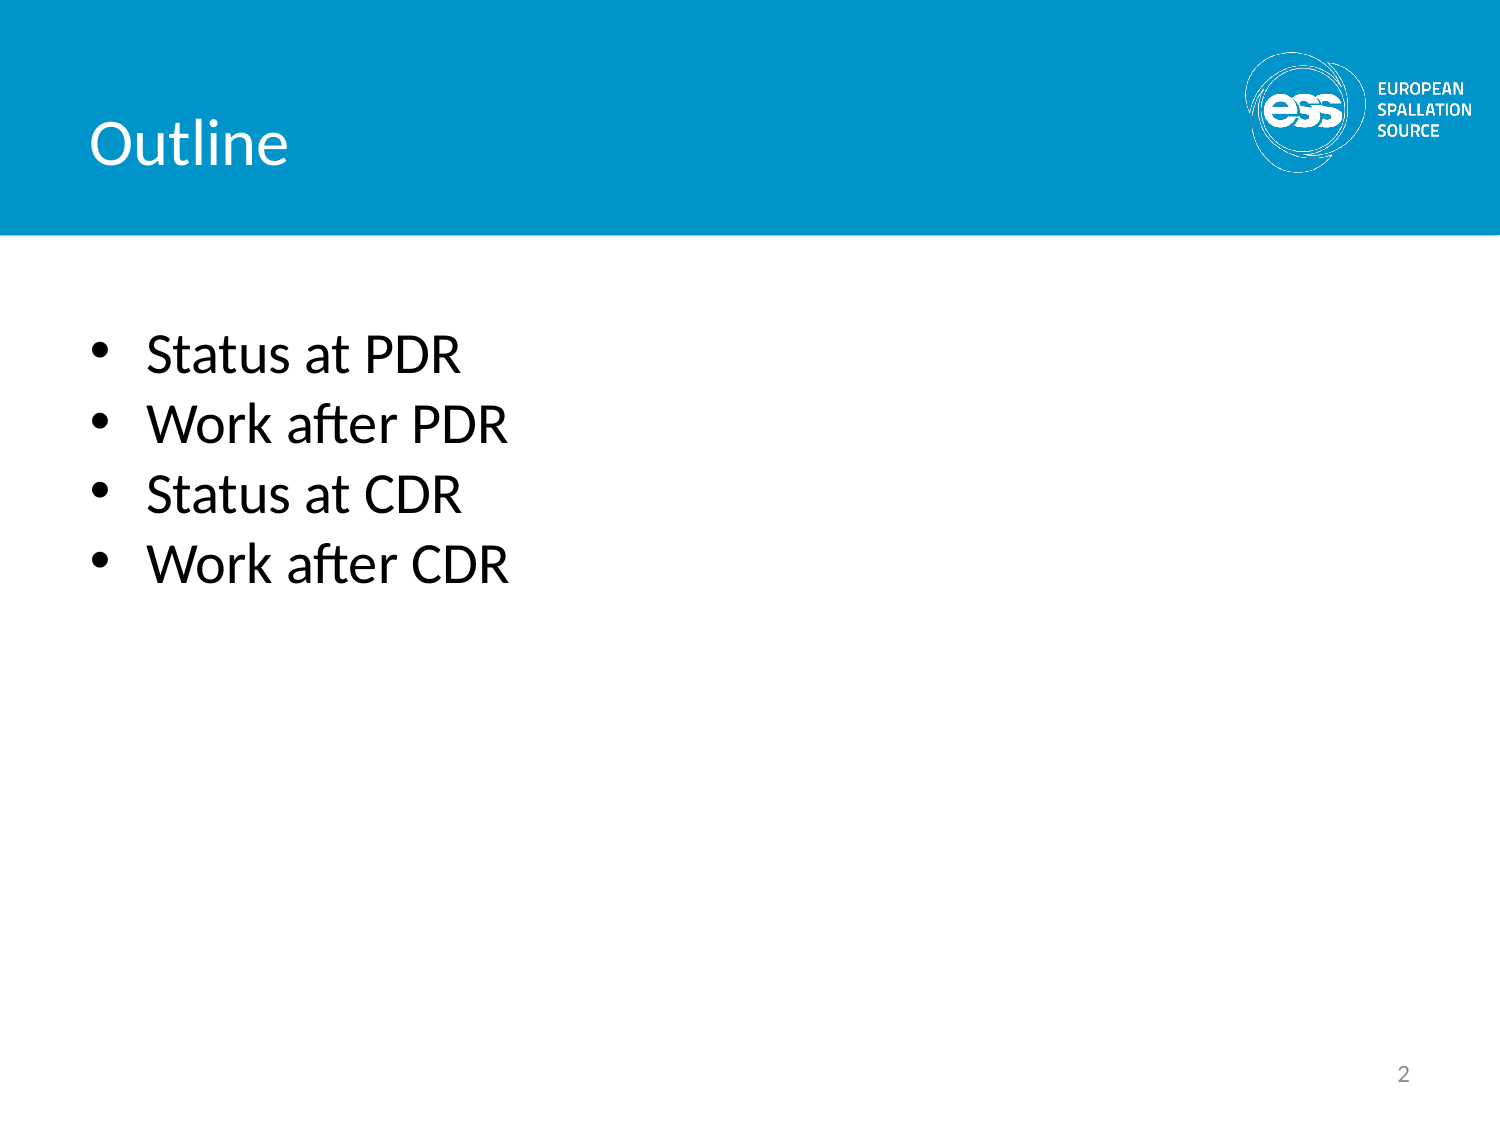

Outline
Status at PDR
Work after PDR
Status at CDR
Work after CDR